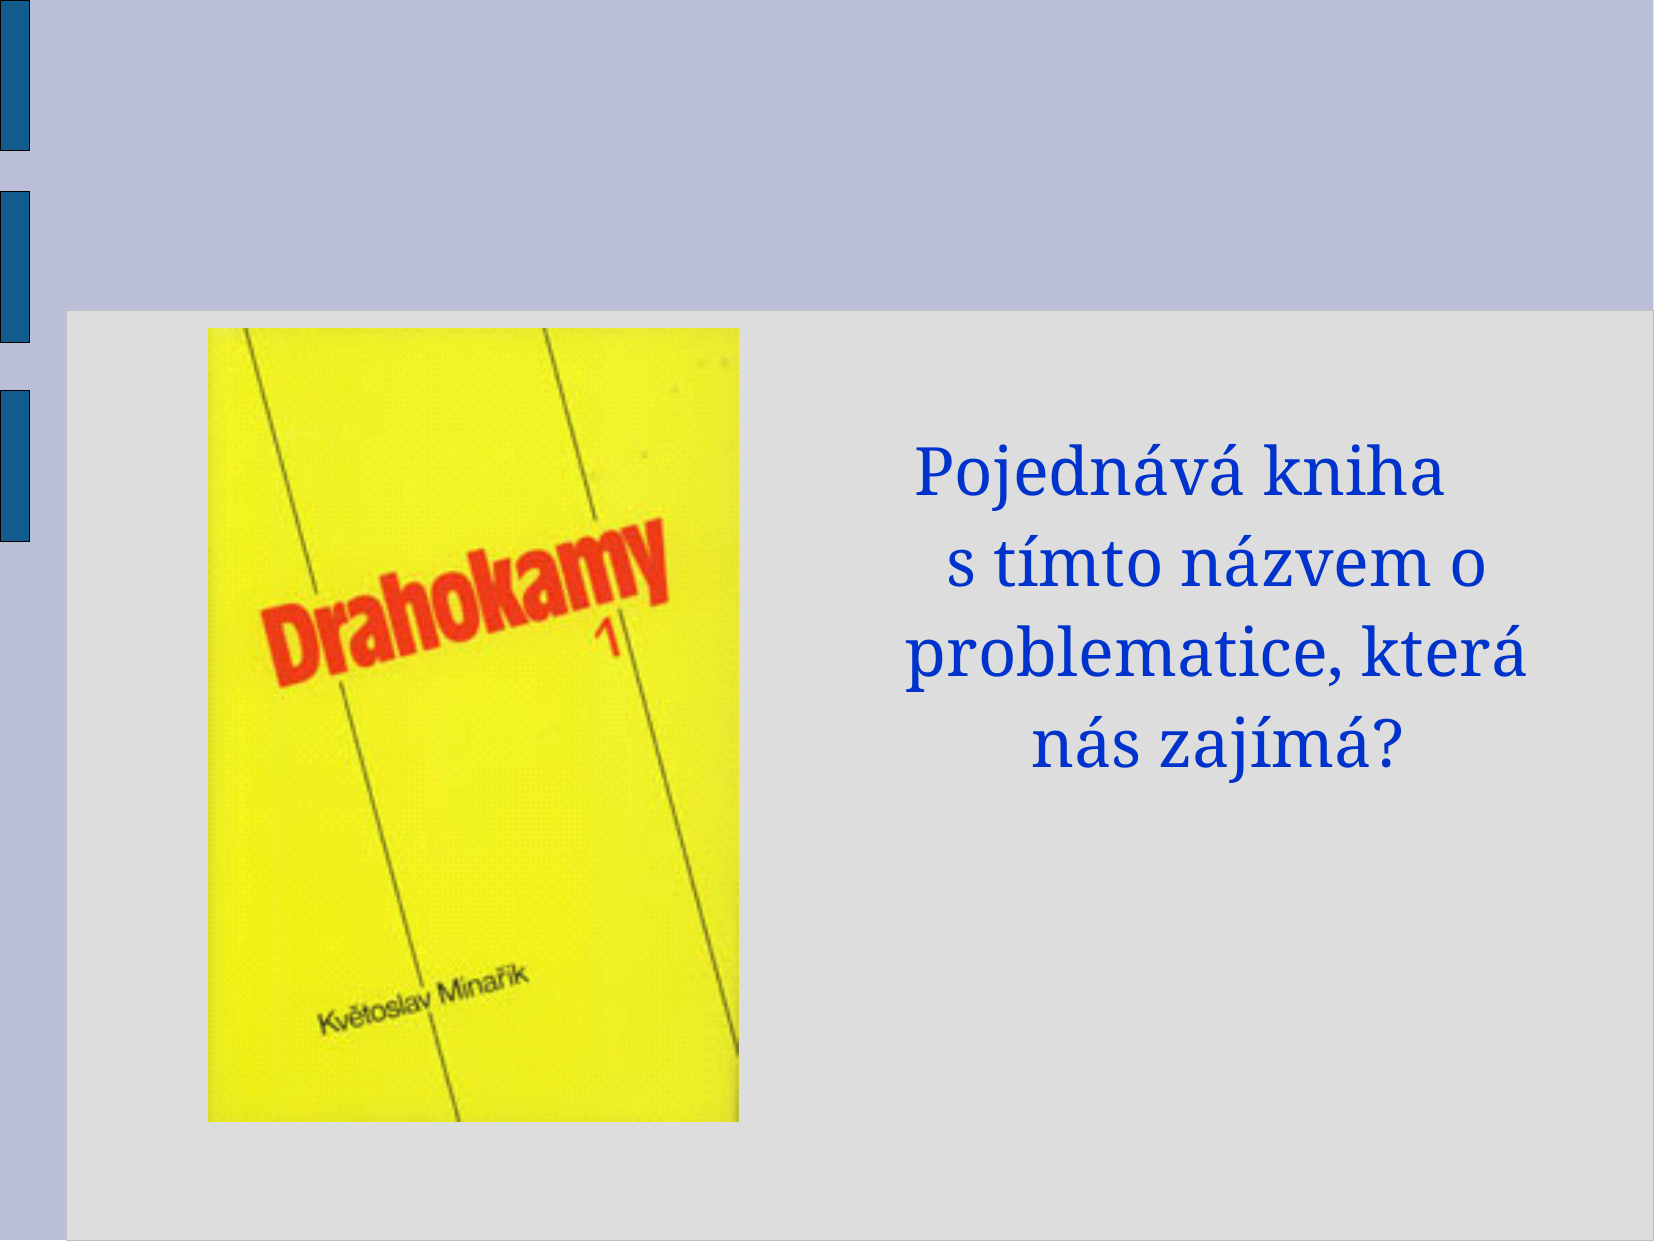

# Pojednává kniha s tímto názvem o problematice, která nás zajímá?